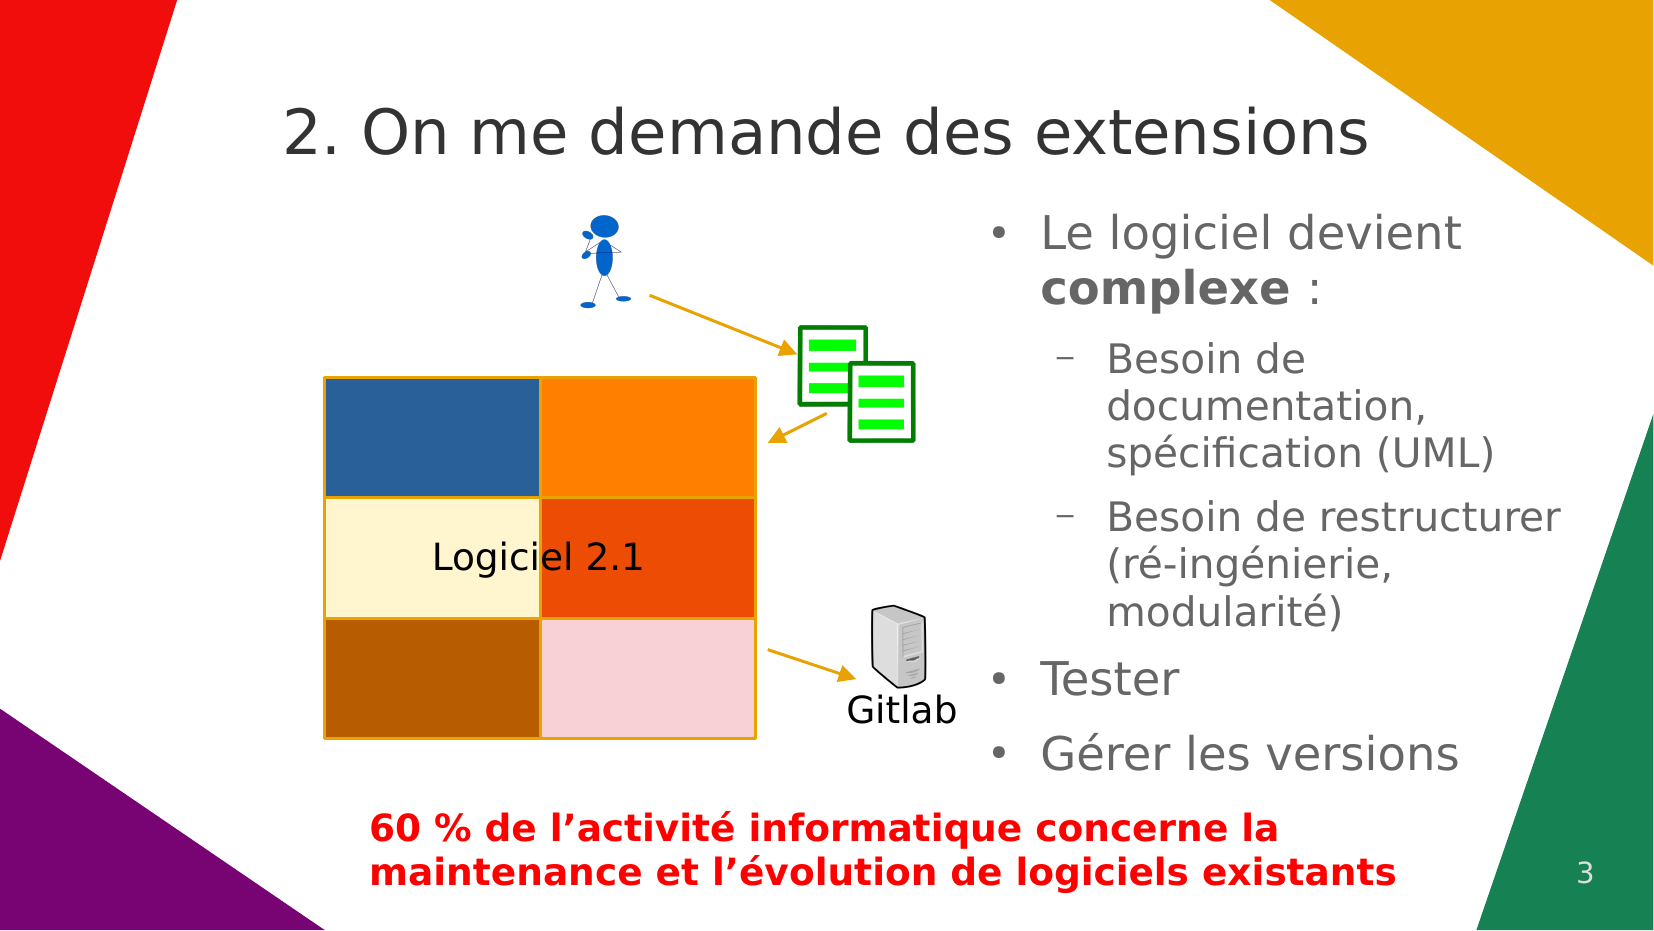

# 2. On me demande des extensions
Le logiciel devient complexe :
Besoin de documentation, spécification (UML)
Besoin de restructurer (ré-ingénierie, modularité)
Tester
Gérer les versions
Logiciel 2.1
Logiciel 1.0
Logiciel 2.0
Gitlab
60 % de l’activité informatique concerne la maintenance et l’évolution de logiciels existants
3